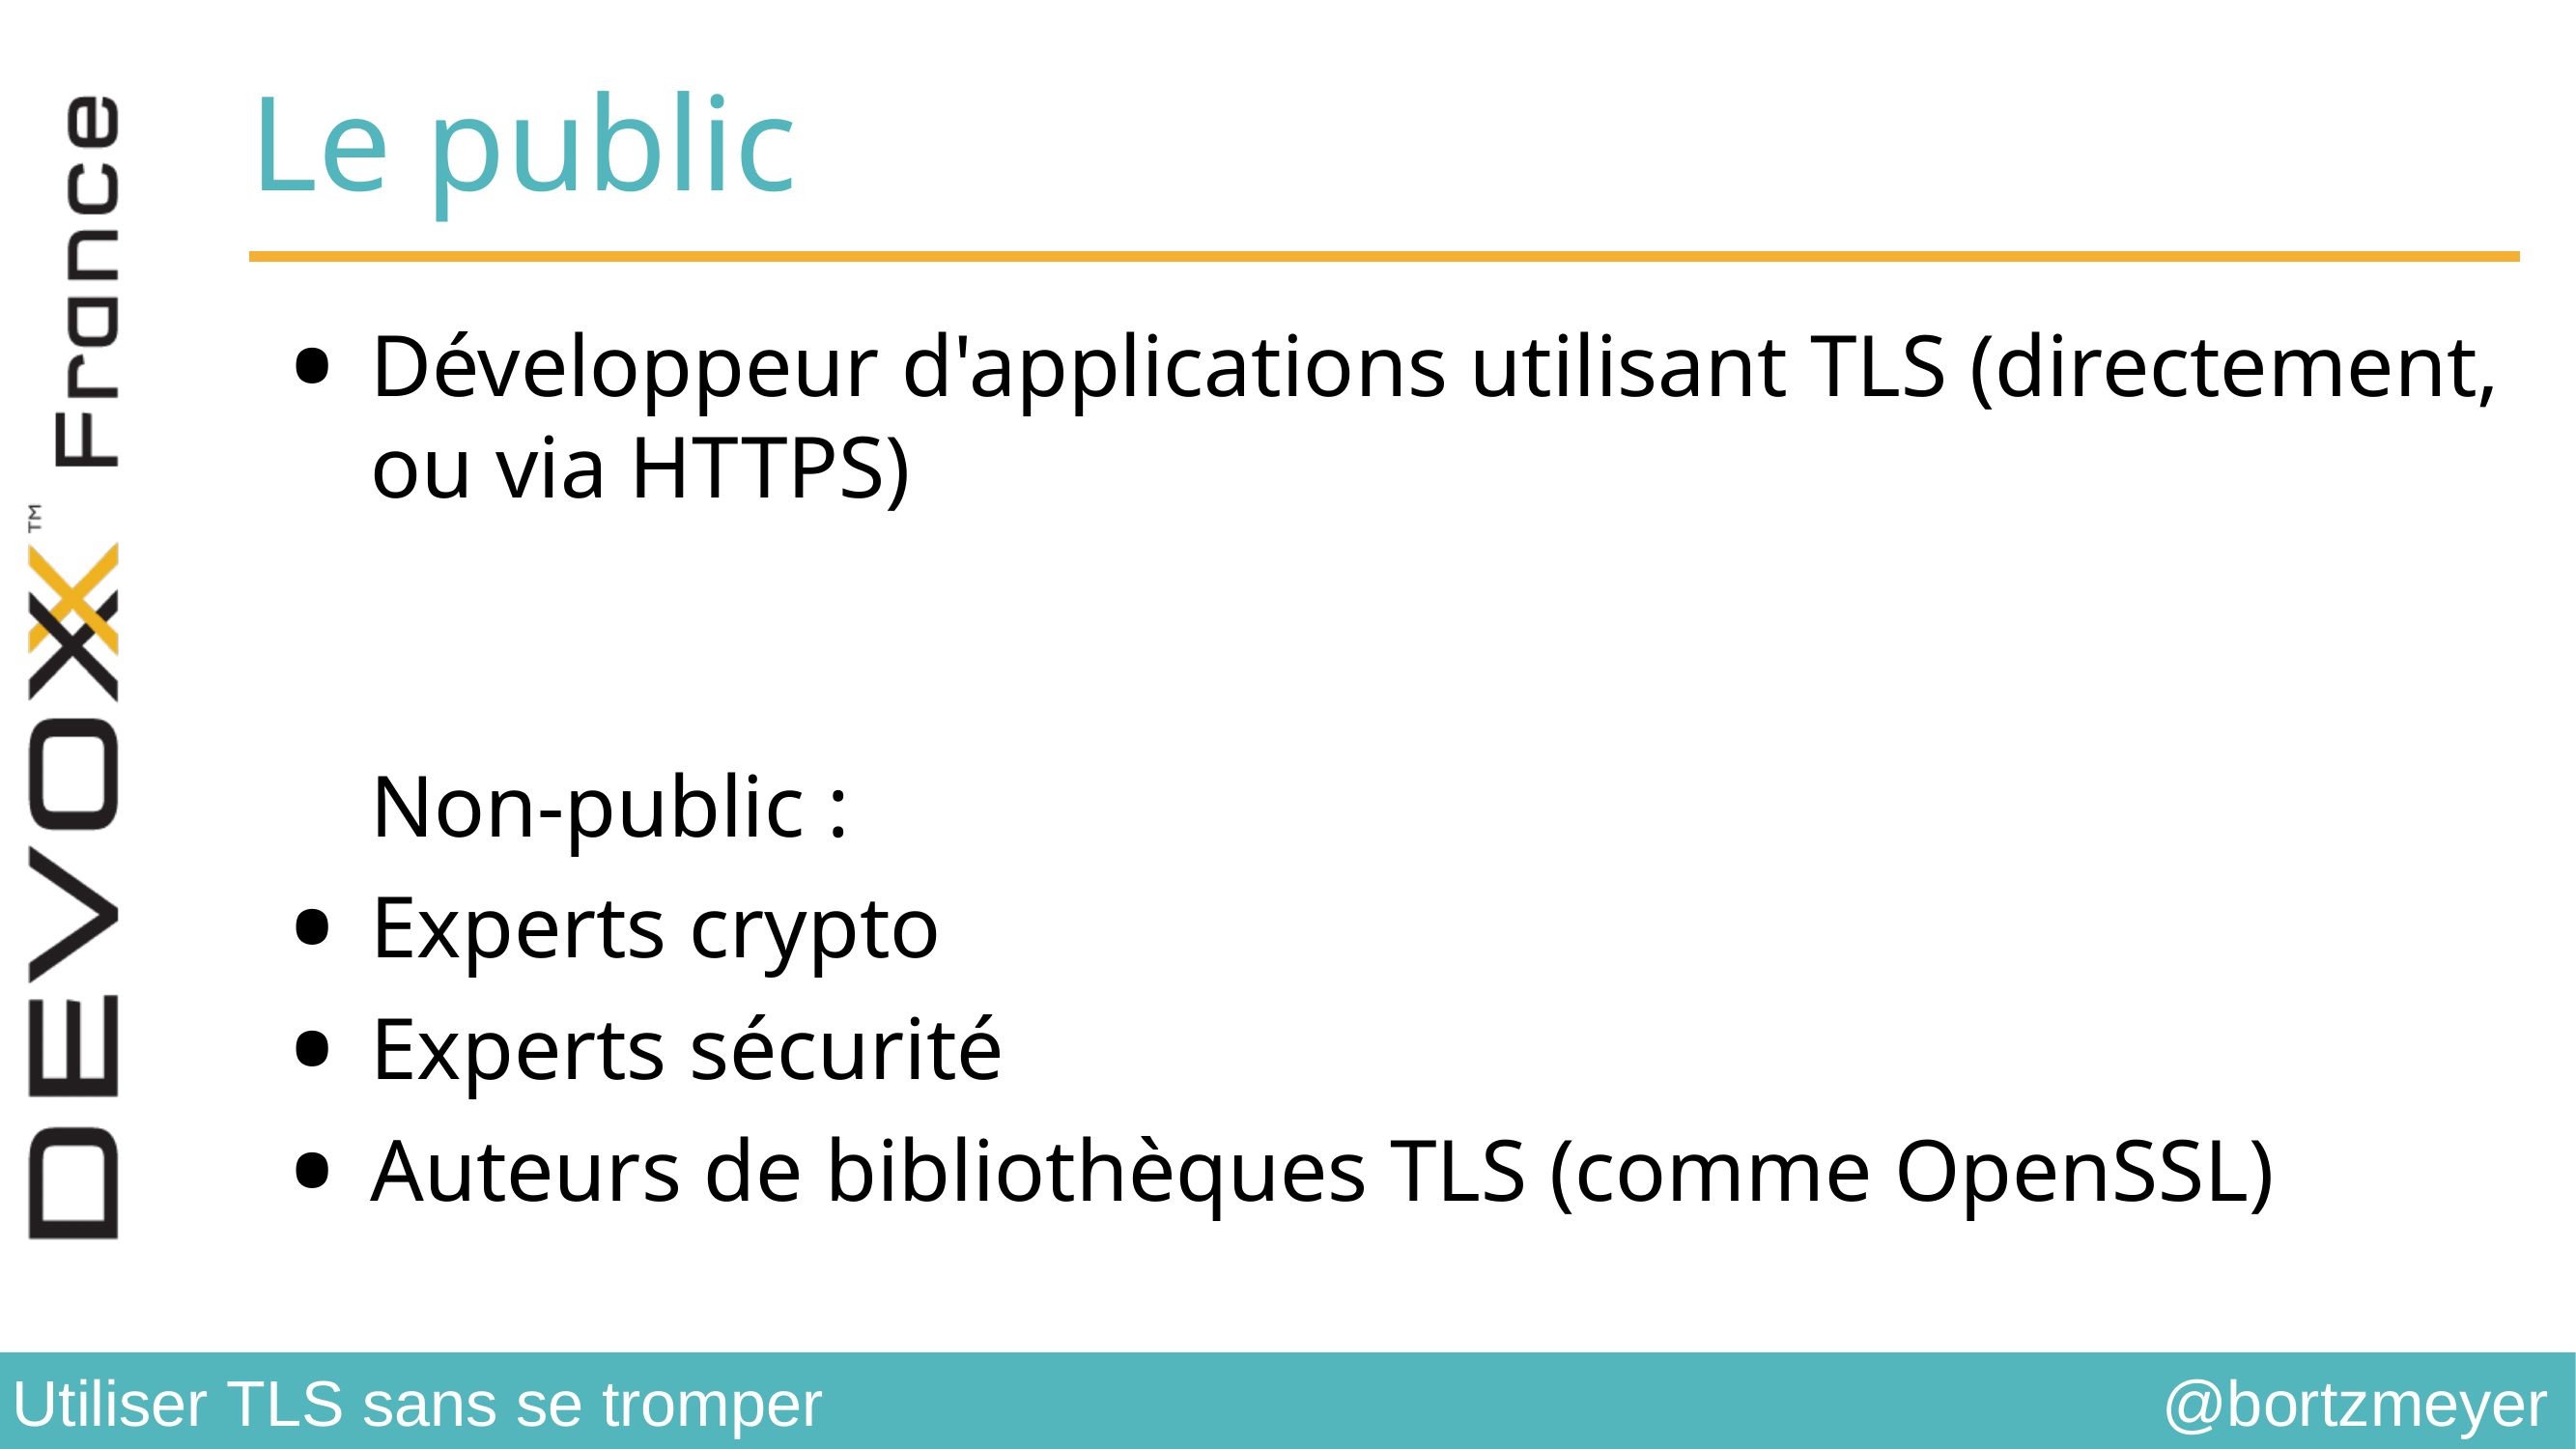

# Le public
Développeur d'applications utilisant TLS (directement, ou via HTTPS)
Non-public :
Experts crypto
Experts sécurité
Auteurs de bibliothèques TLS (comme OpenSSL)